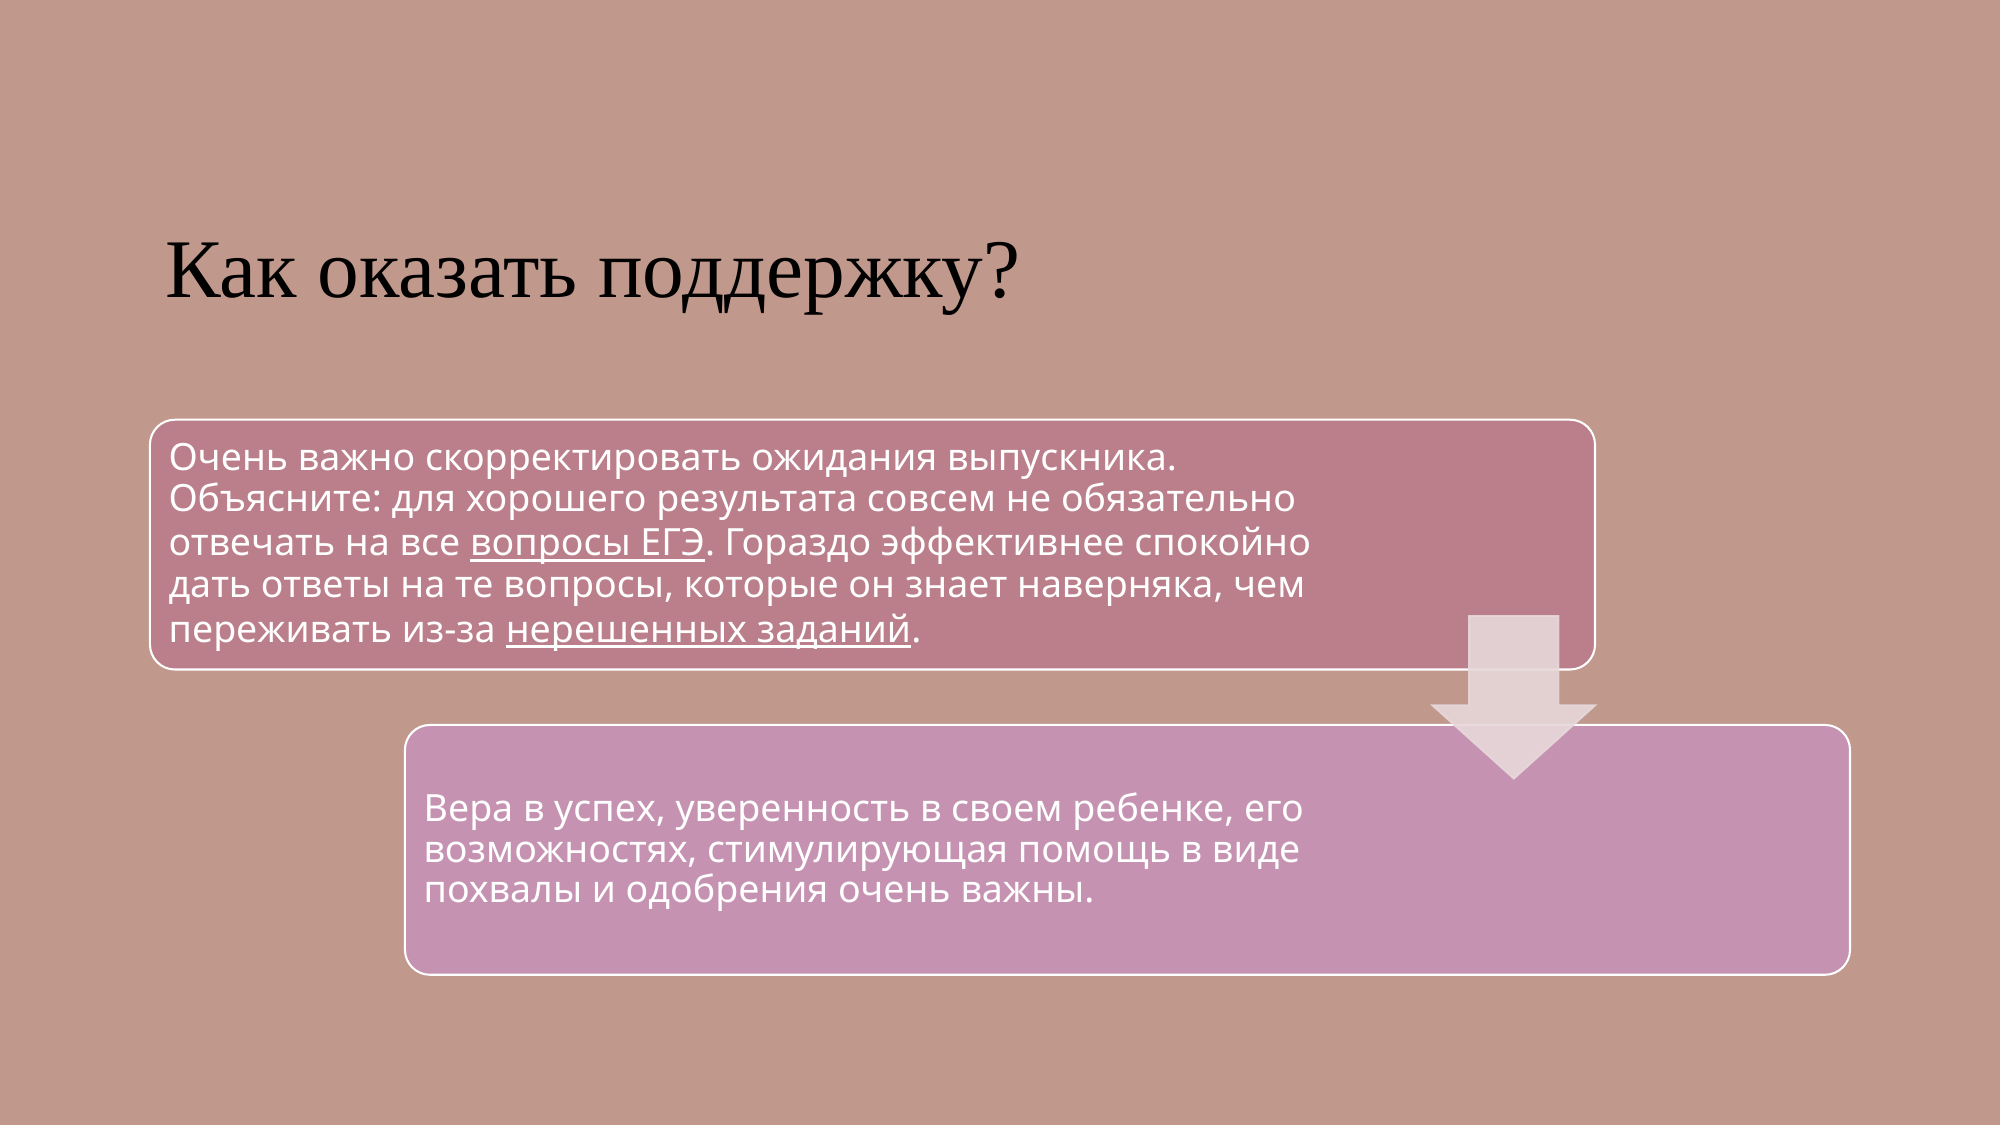

# Как оказать поддержку?
Очень важно скорректировать ожидания выпускника. Объясните: для хорошего результата совсем не обязательно отвечать на все вопросы ЕГЭ. Гораздо эффективнее спокойно дать ответы на те вопросы, которые он знает наверняка, чем переживать из-за нерешенных заданий.
Вера в успех, уверенность в своем ребенке, его возможностях, стимулирующая помощь в виде похвалы и одобрения очень важны.